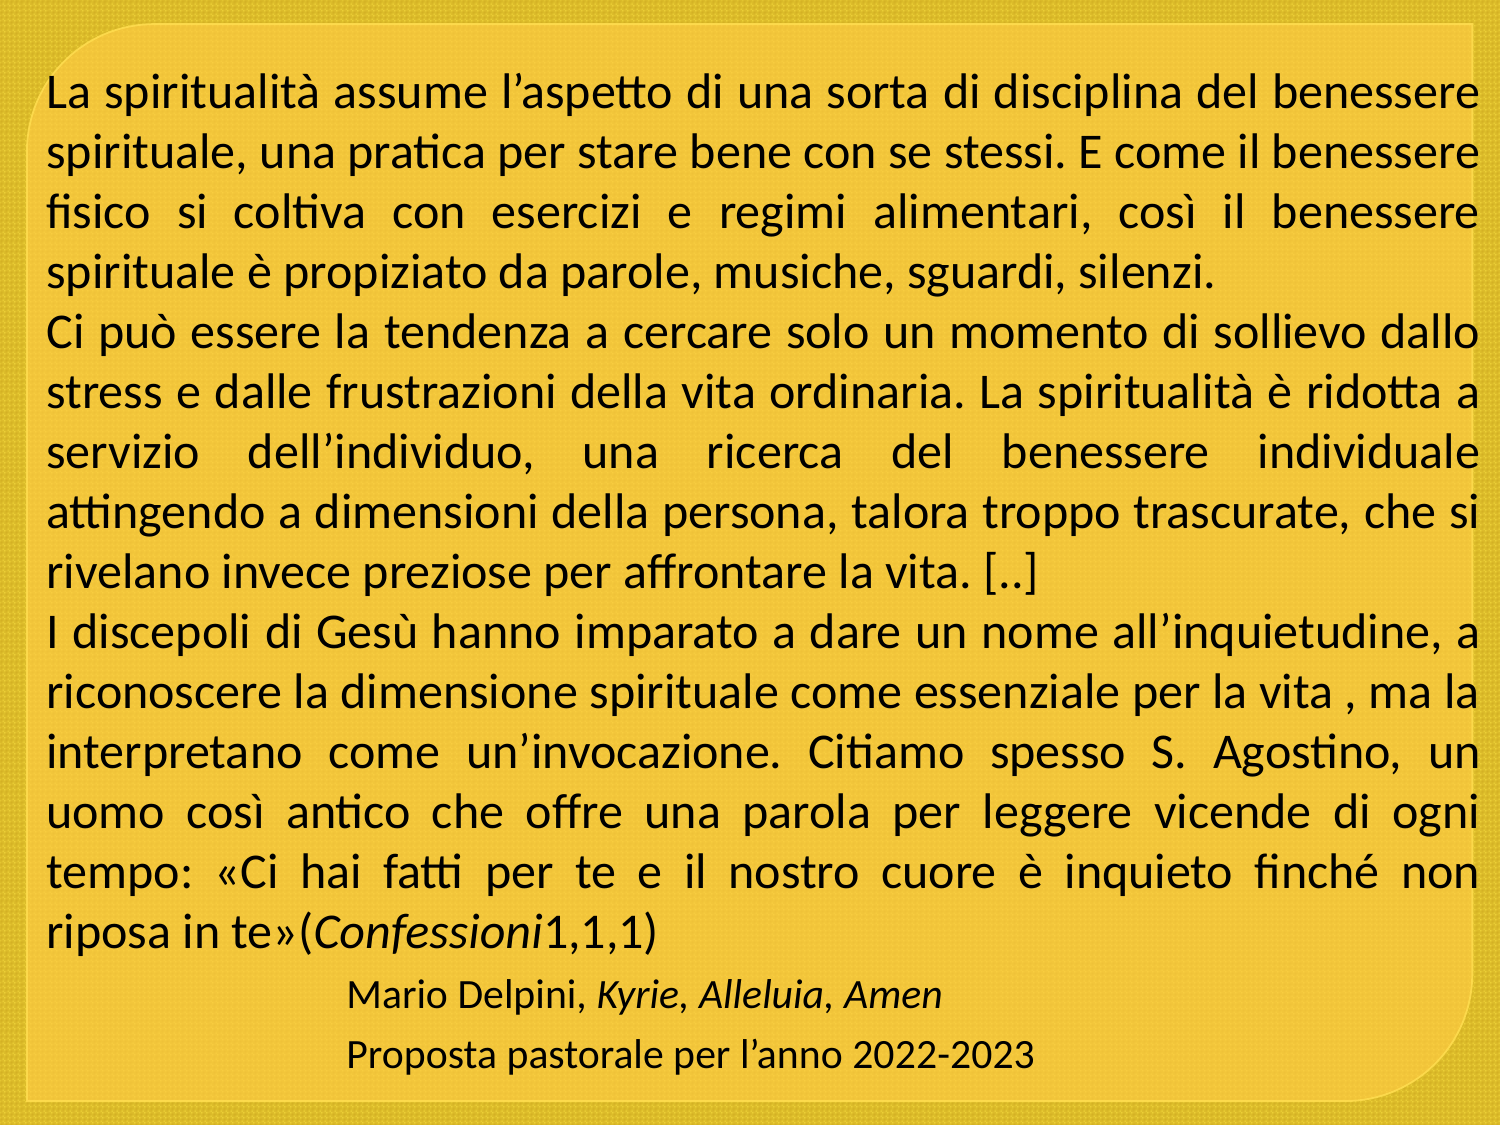

La spiritualità assume l’aspetto di una sorta di disciplina del benessere spirituale, una pratica per stare bene con se stessi. E come il benessere fisico si coltiva con esercizi e regimi alimentari, così il benessere spirituale è propiziato da parole, musiche, sguardi, silenzi.
Ci può essere la tendenza a cercare solo un momento di sollievo dallo stress e dalle frustrazioni della vita ordinaria. La spiritualità è ridotta a servizio dell’individuo, una ricerca del benessere individuale attingendo a dimensioni della persona, talora troppo trascurate, che si rivelano invece preziose per affrontare la vita. [..]
I discepoli di Gesù hanno imparato a dare un nome all’inquietudine, a riconoscere la dimensione spirituale come essenziale per la vita , ma la interpretano come un’invocazione. Citiamo spesso S. Agostino, un uomo così antico che offre una parola per leggere vicende di ogni tempo: «Ci hai fatti per te e il nostro cuore è inquieto finché non riposa in te»(Confessioni1,1,1)
				Mario Delpini, Kyrie, Alleluia, Amen
				Proposta pastorale per l’anno 2022-2023